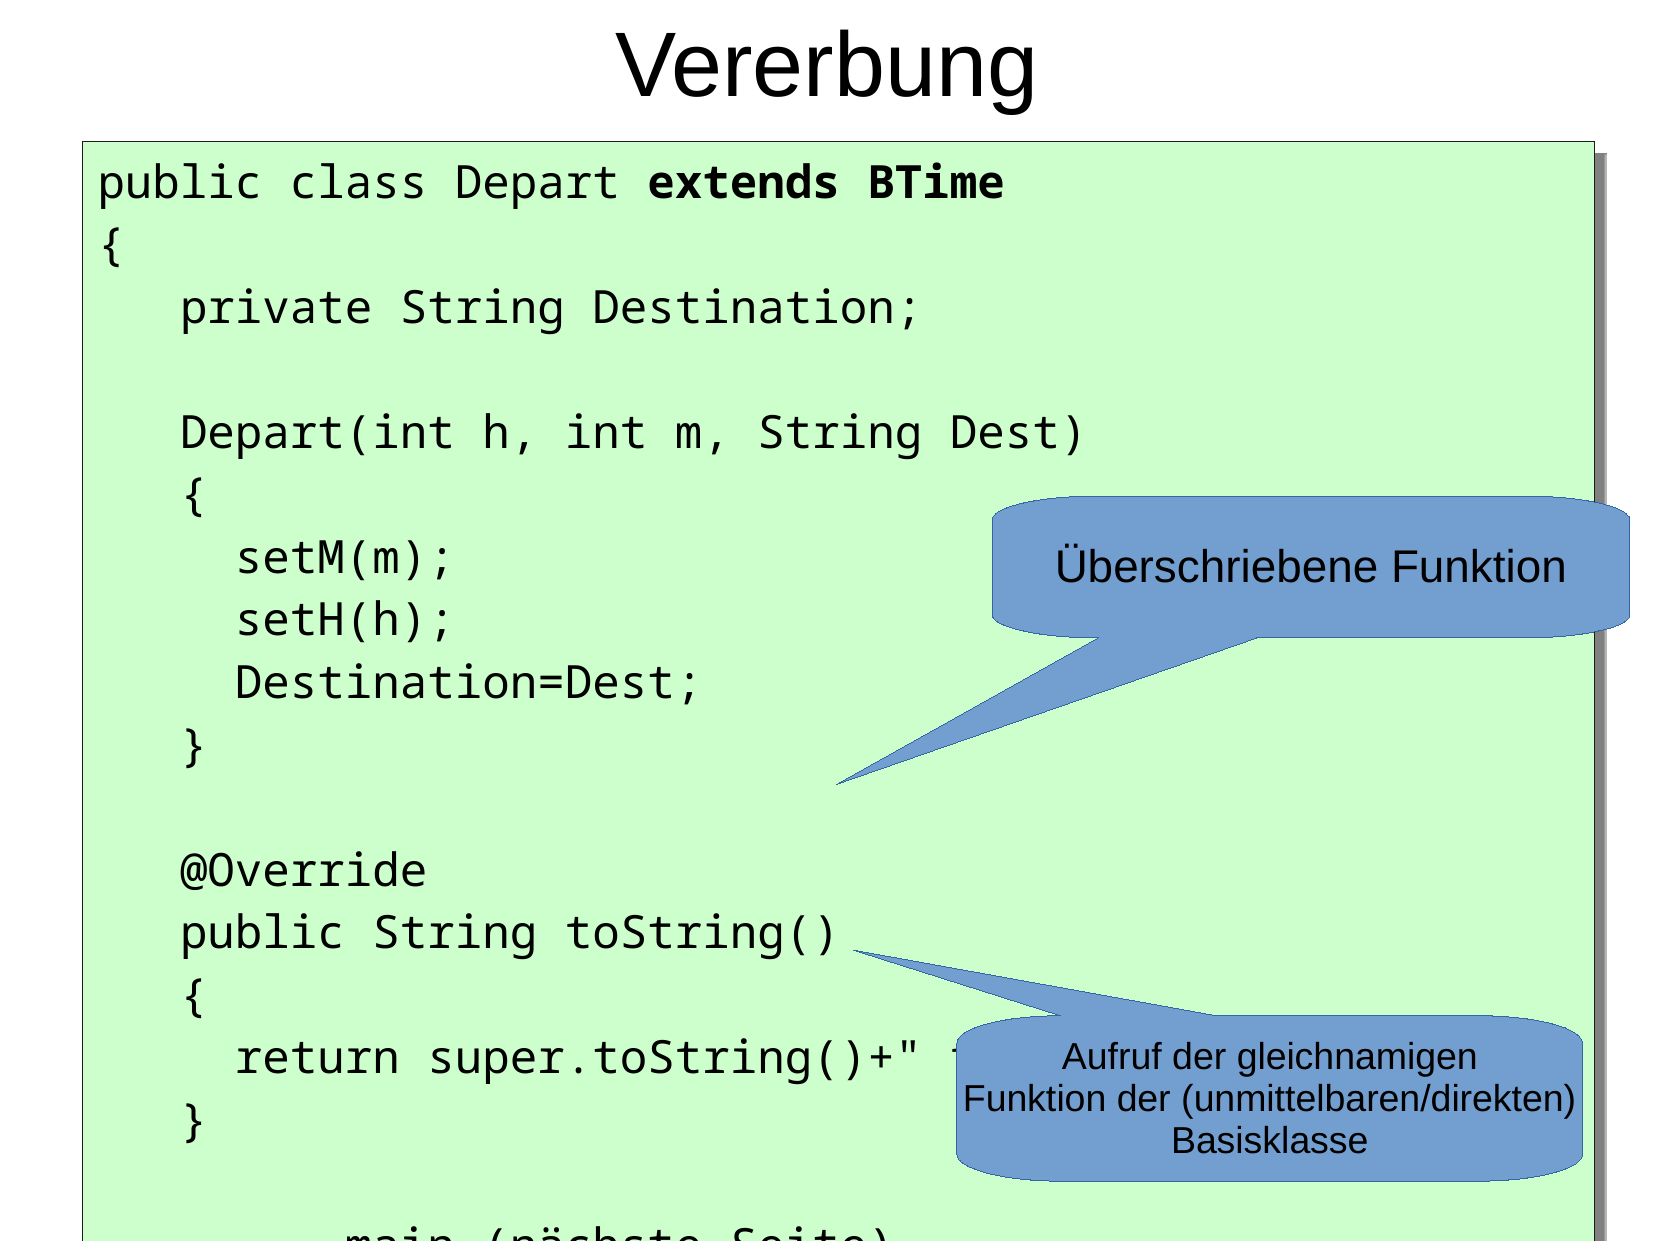

# Vererbung
public class Depart extends BTime
{
 private String Destination;
 Depart(int h, int m, String Dest)
 {
 setM(m);
 setH(h);
 Destination=Dest;
 }
 @Override
 public String toString()
 {
 return super.toString()+" to "+Destination;
 }
 . . . main (nächste Seite)
}
Überschriebene Funktion
Aufruf der gleichnamigen
Funktion der (unmittelbaren/direkten)
Basisklasse
4